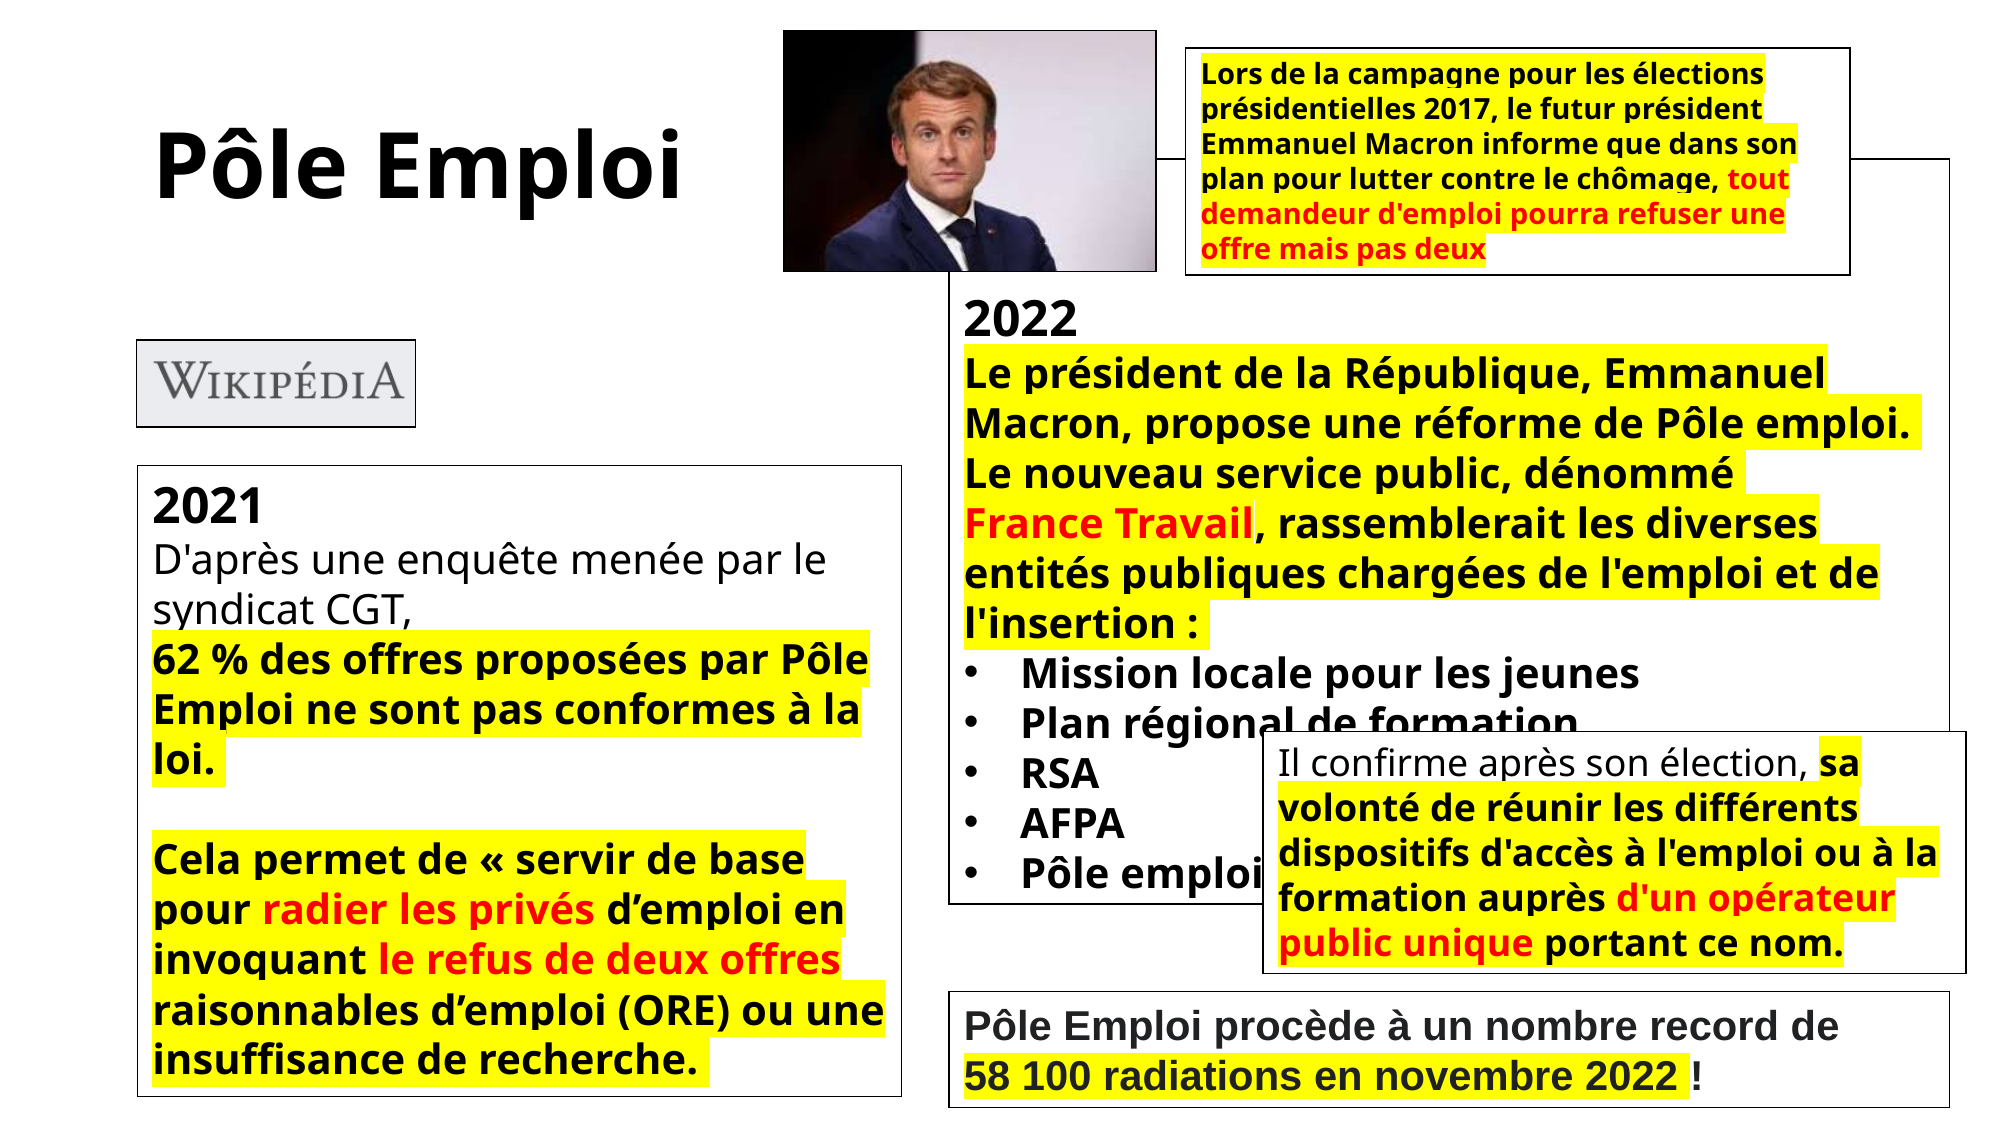

Lors de la campagne pour les élections présidentielles 2017, le futur président Emmanuel Macron informe que dans son plan pour lutter contre le chômage, tout demandeur d'emploi pourra refuser une offre mais pas deux
# Pôle Emploi
2022
Le président de la République, Emmanuel Macron, propose une réforme de Pôle emploi.
Le nouveau service public, dénommé
France Travail, rassemblerait les diverses entités publiques chargées de l'emploi et de l'insertion :
Mission locale pour les jeunes
Plan régional de formation
RSA
AFPA
Pôle emploi
2021
D'après une enquête menée par le syndicat CGT,
62 % des offres proposées par Pôle Emploi ne sont pas conformes à la loi.
Cela permet de « servir de base pour radier les privés d’emploi en invoquant le refus de deux offres raisonnables d’emploi (ORE) ou une insuffisance de recherche.
Il confirme après son élection, sa volonté de réunir les différents dispositifs d'accès à l'emploi ou à la formation auprès d'un opérateur public unique portant ce nom.
Pôle Emploi procède à un nombre record de 58 100 radiations en novembre 2022 !